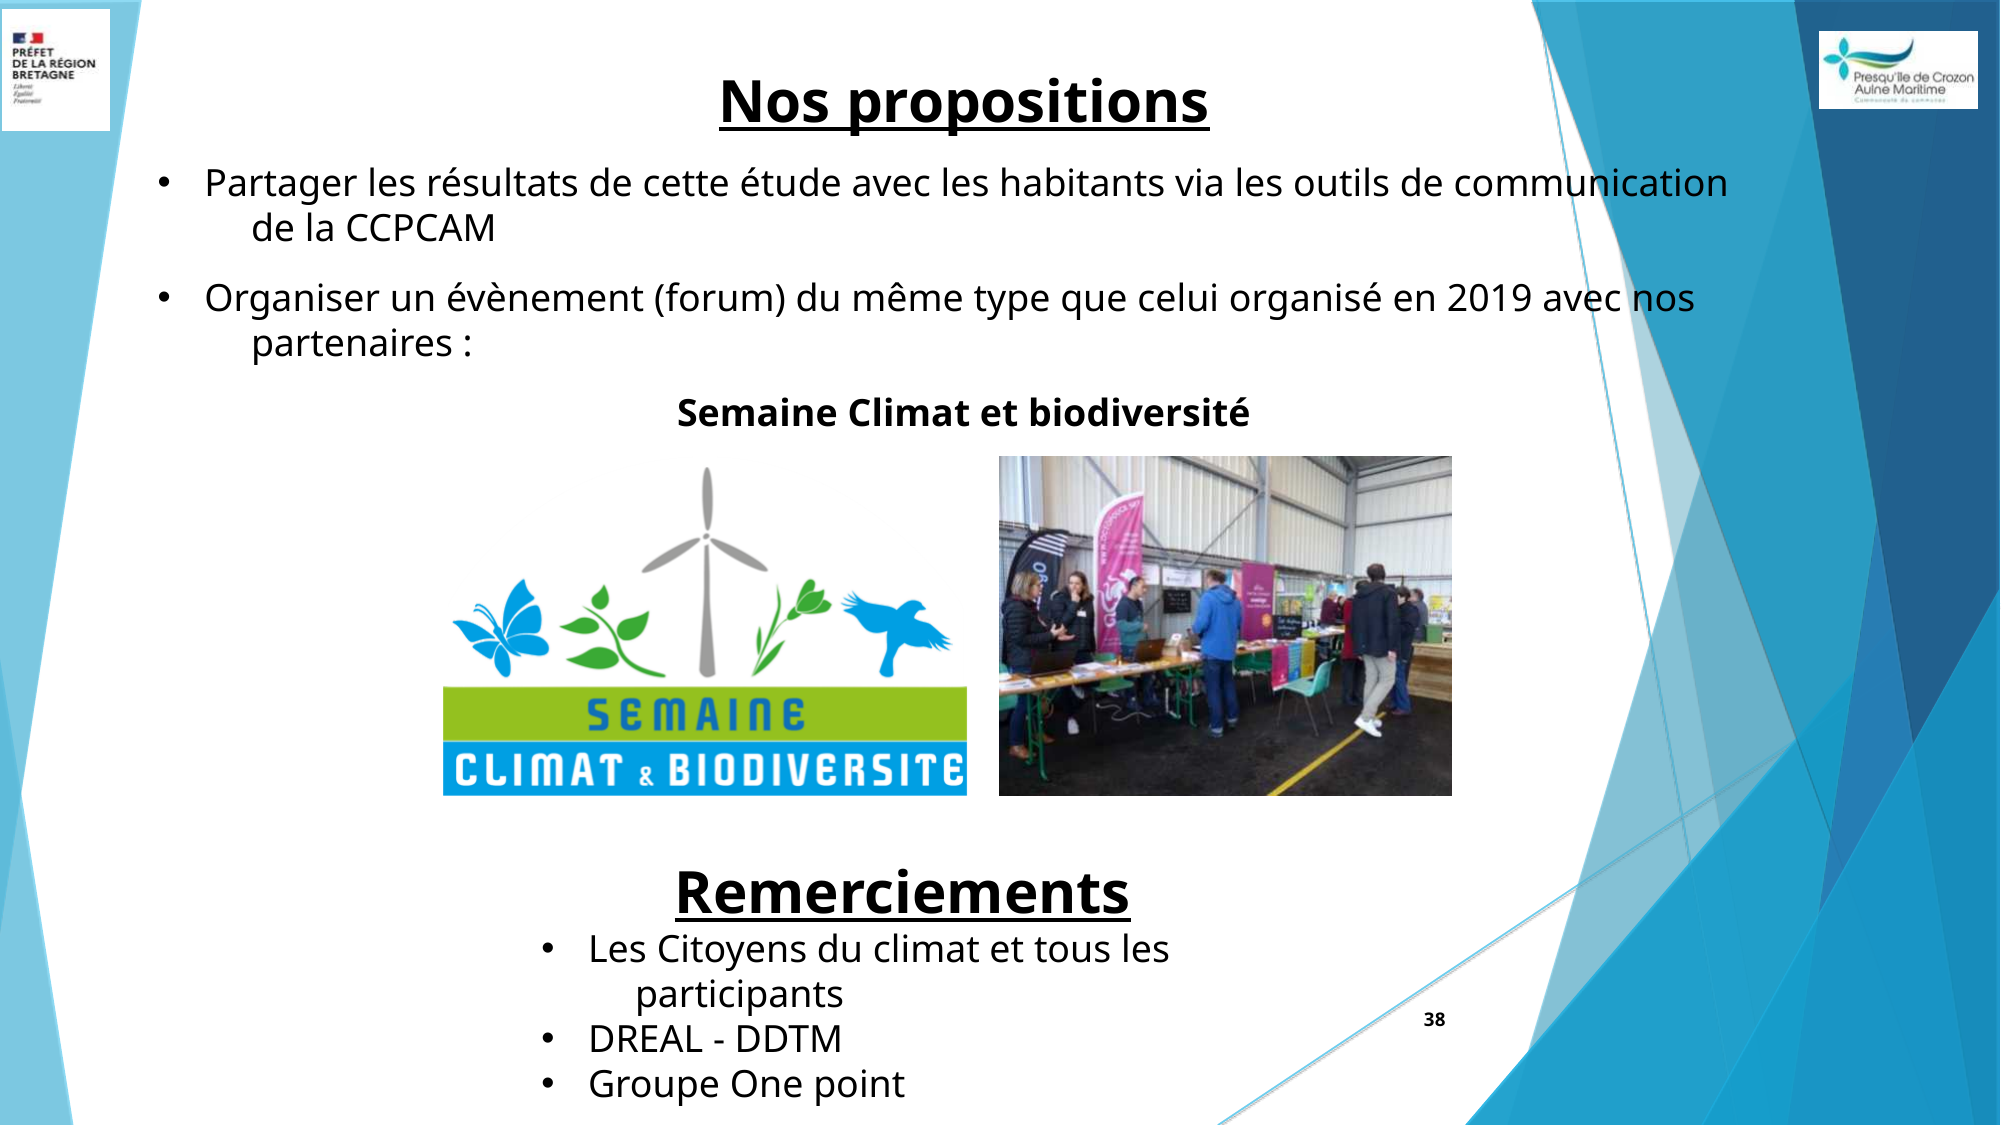

Nos propositions
Partager les résultats de cette étude avec les habitants via les outils de communication de la CCPCAM
Organiser un évènement (forum) du même type que celui organisé en 2019 avec nos partenaires :
Semaine Climat et biodiversité
Remerciements
Les Citoyens du climat et tous les participants
DREAL - DDTM
Groupe One point